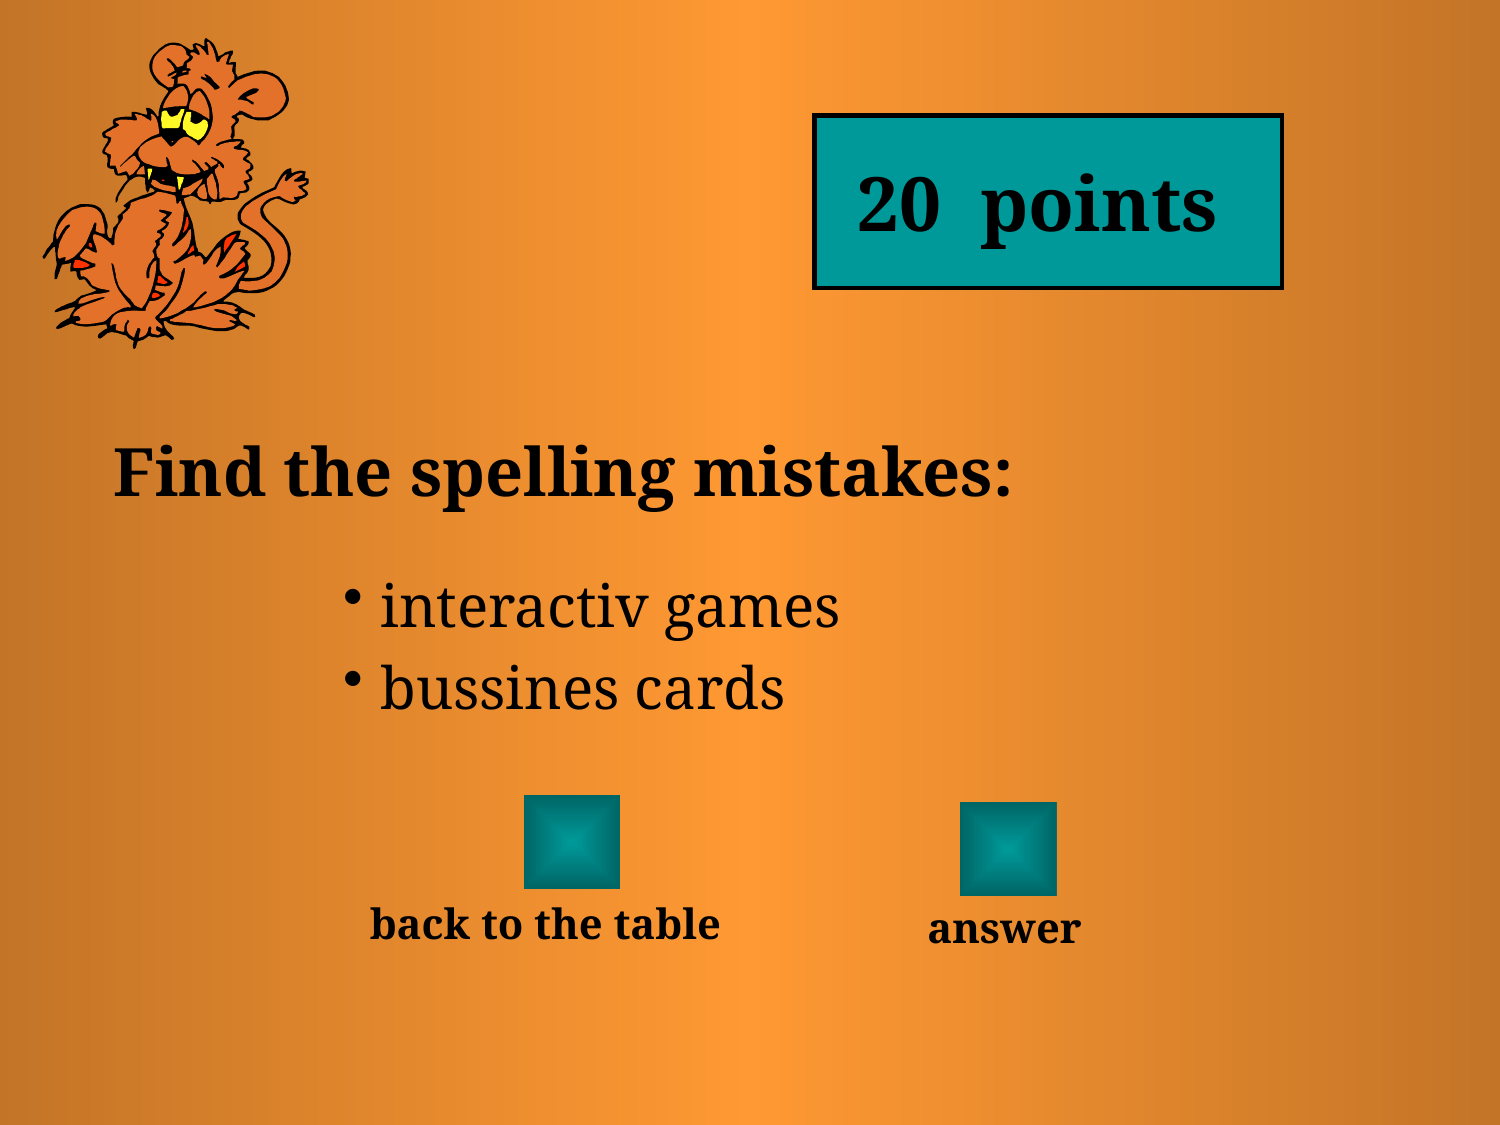

20 points
Find the spelling mistakes:
interactiv games
bussines cards
back to the table
answer